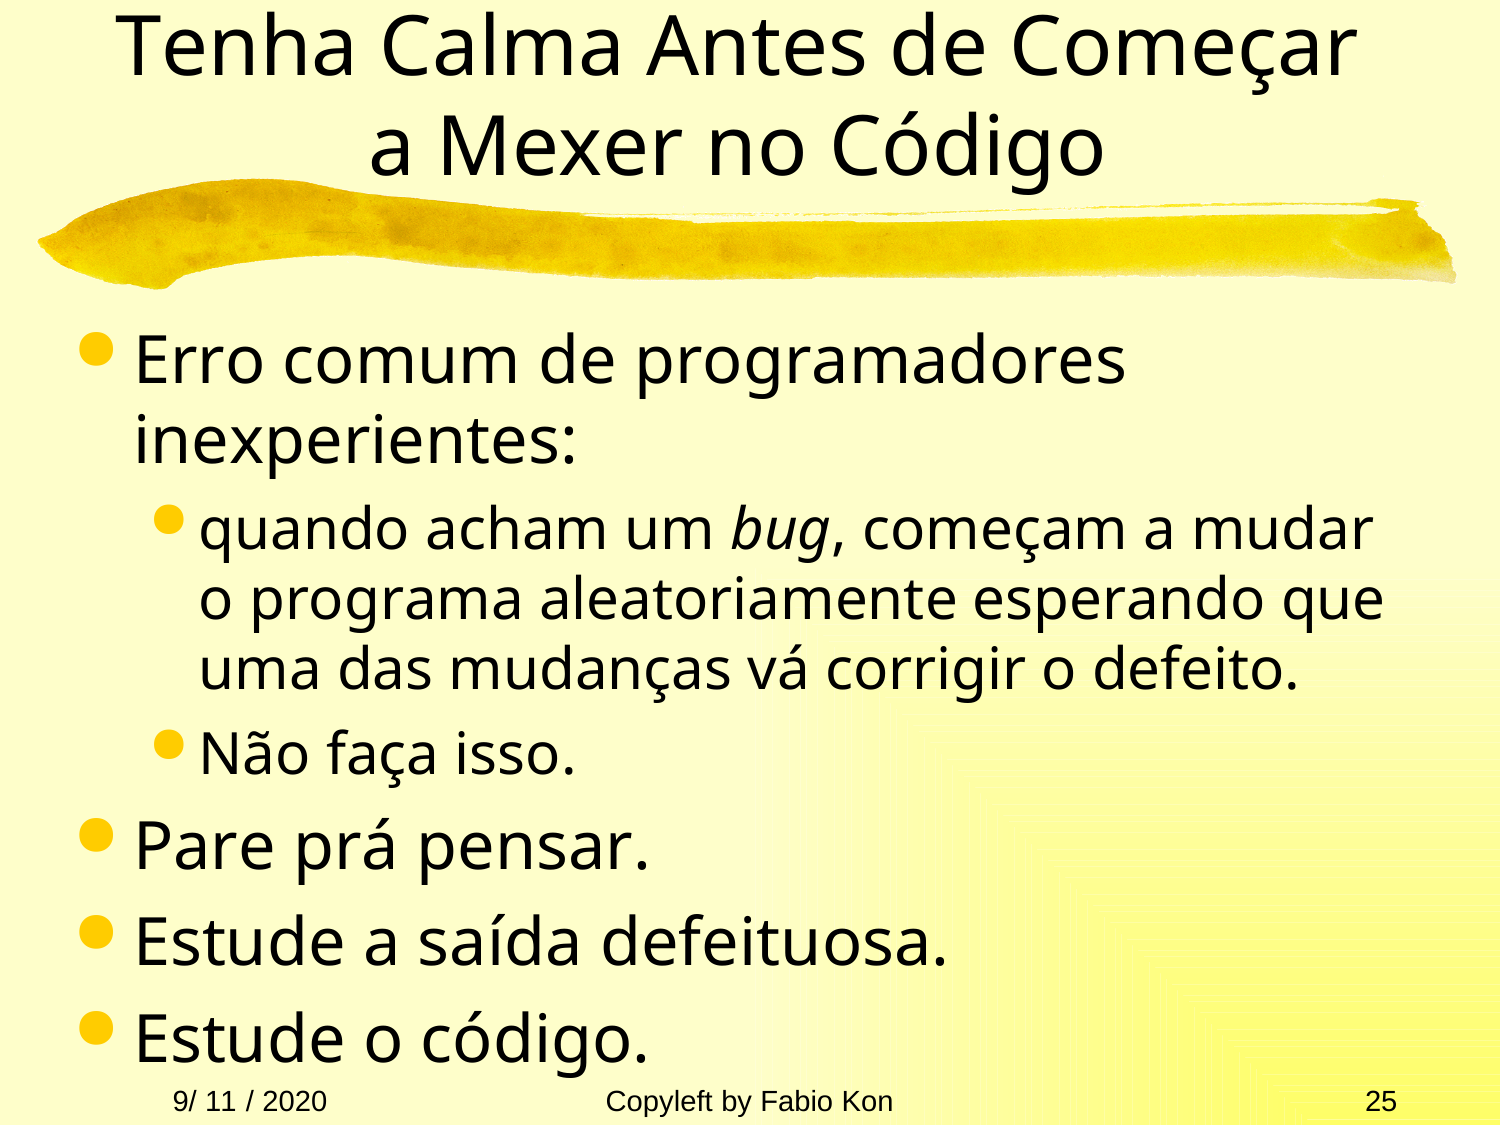

# Tenha Calma Antes de Começar a Mexer no Código
Erro comum de programadores inexperientes:
quando acham um bug, começam a mudar o programa aleatoriamente esperando que uma das mudanças vá corrigir o defeito.
Não faça isso.
Pare prá pensar.
Estude a saída defeituosa.
Estude o código.
ECOOP'99 OOOSW
25